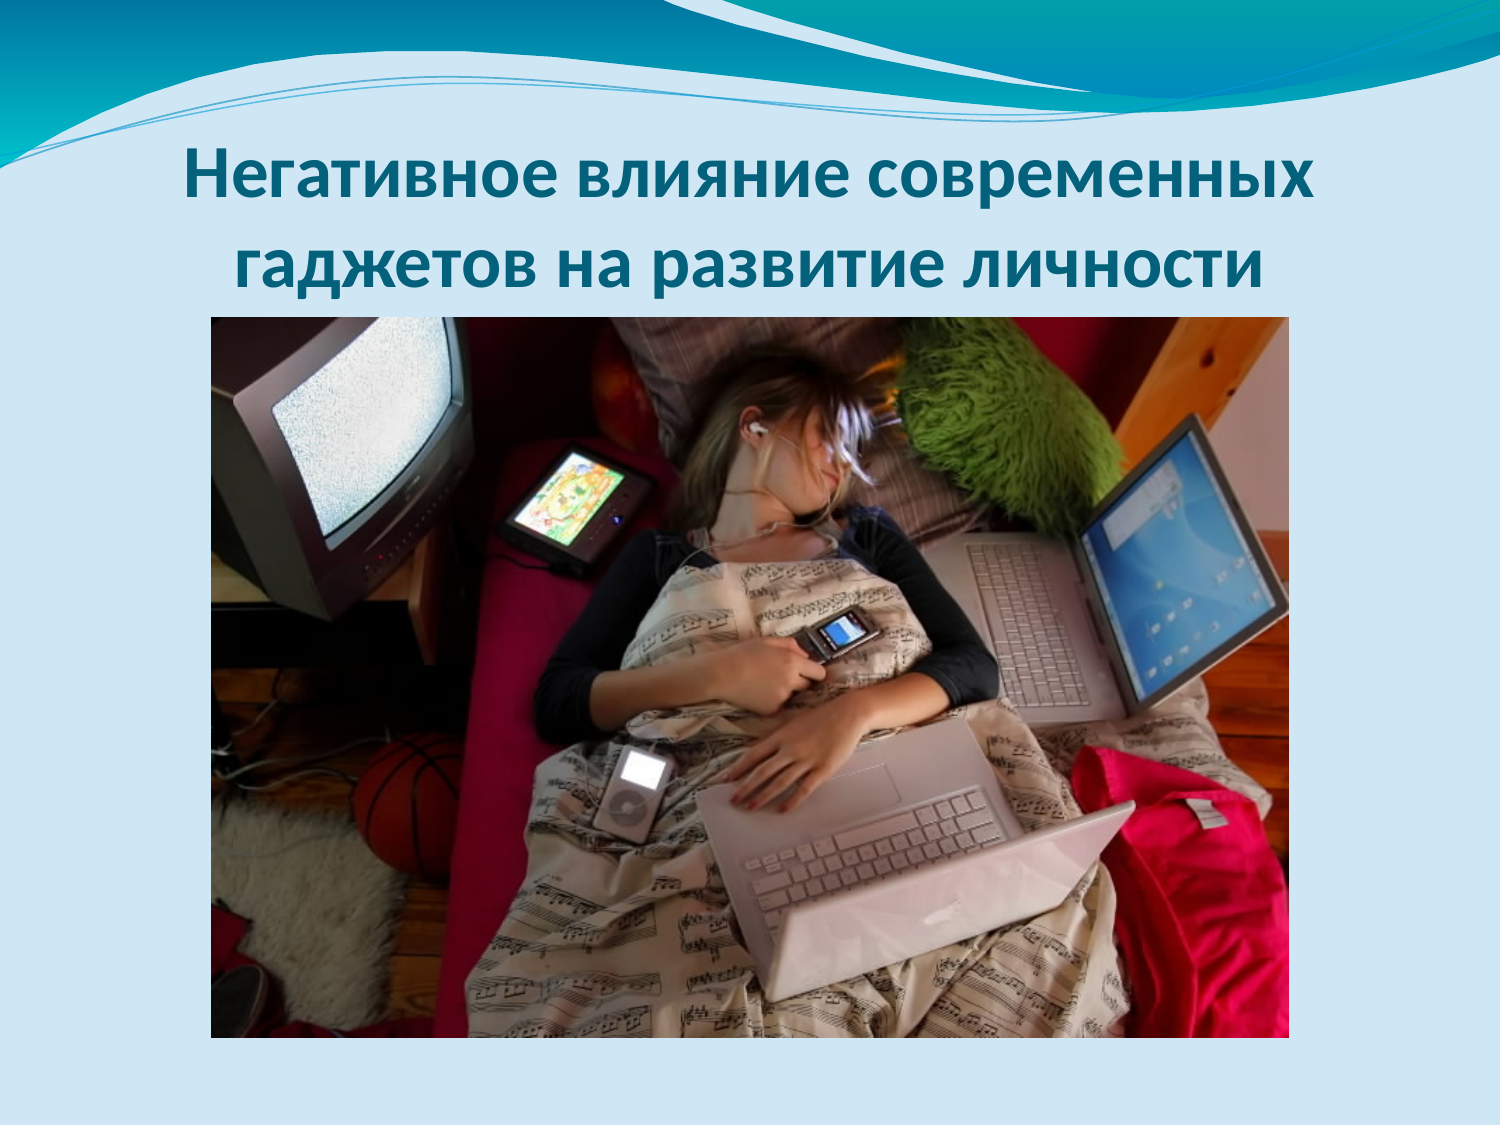

# Негативное влияние современных гаджетов на развитие личности ребенка.